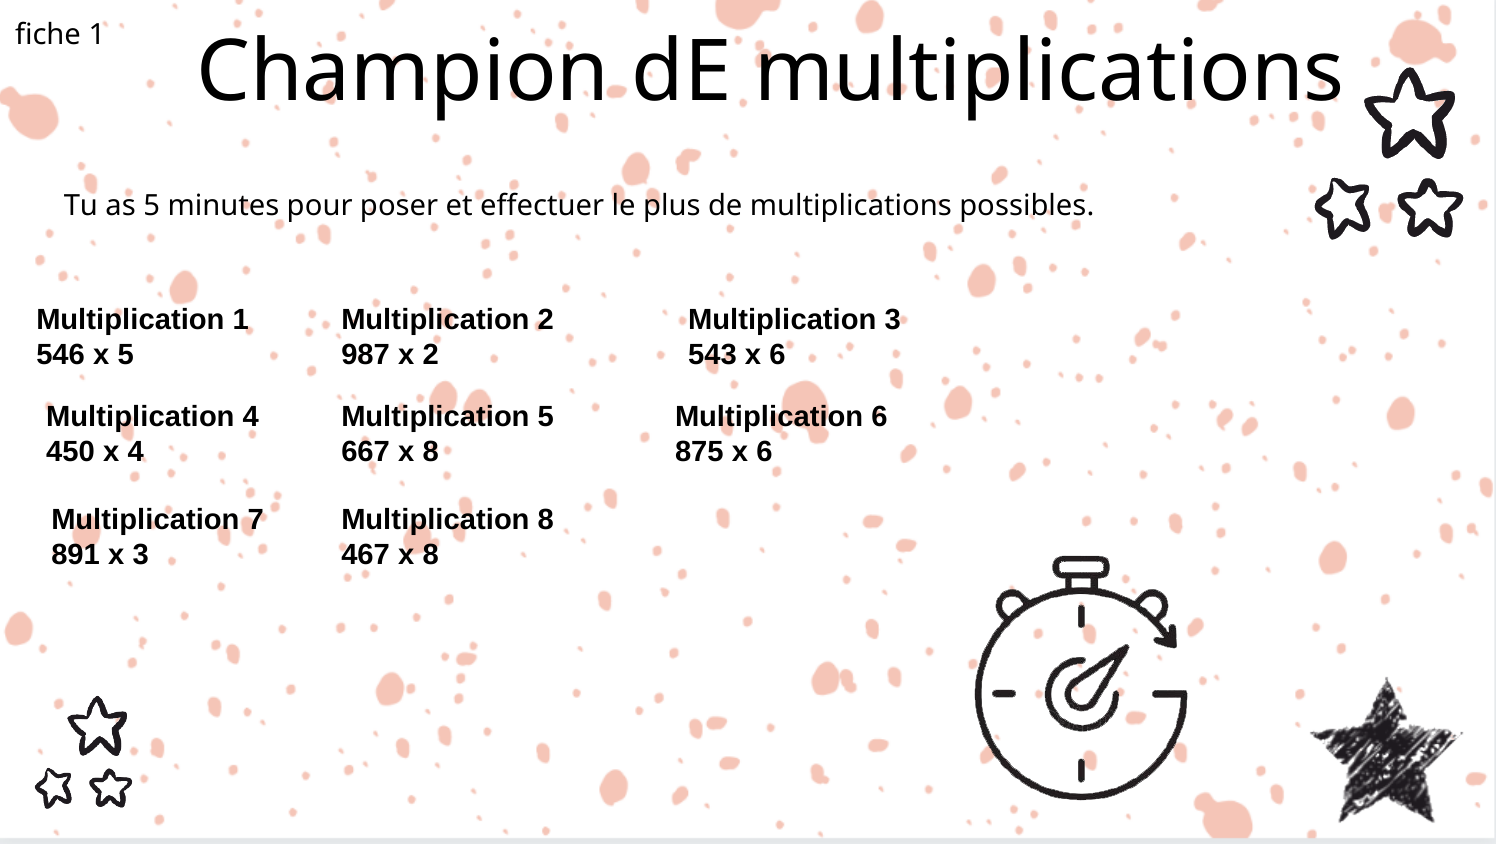

fiche 1
Champion dE multiplications
Tu as 5 minutes pour poser et effectuer le plus de multiplications possibles.
Multiplication 1
546 x 5
Multiplication 2
987 x 2
Multiplication 3
543 x 6
Multiplication 4
450 x 4
Multiplication 5
667 x 8
Multiplication 6
875 x 6
Multiplication 7
891 x 3
Multiplication 8
467 x 8